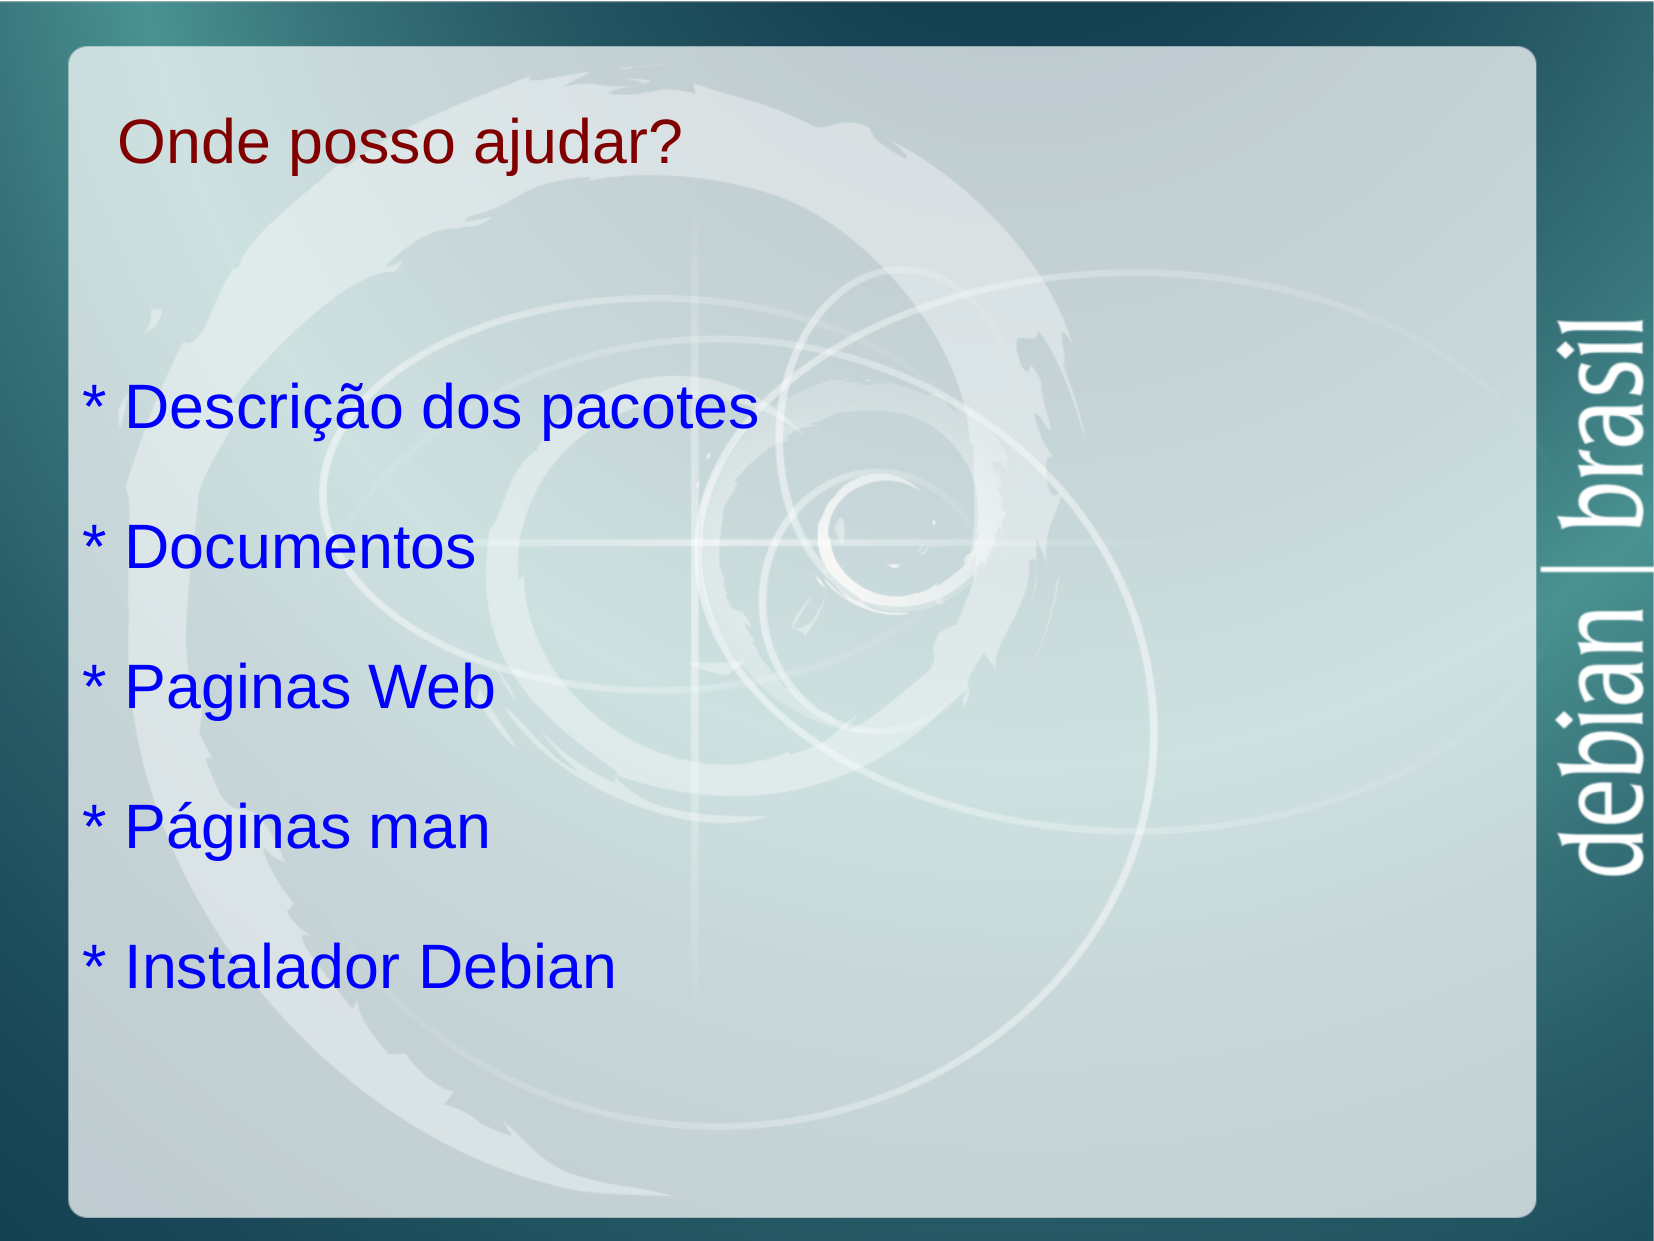

# Onde posso ajudar?
* Descrição dos pacotes
* Documentos
* Paginas Web
* Páginas man
* Instalador Debian